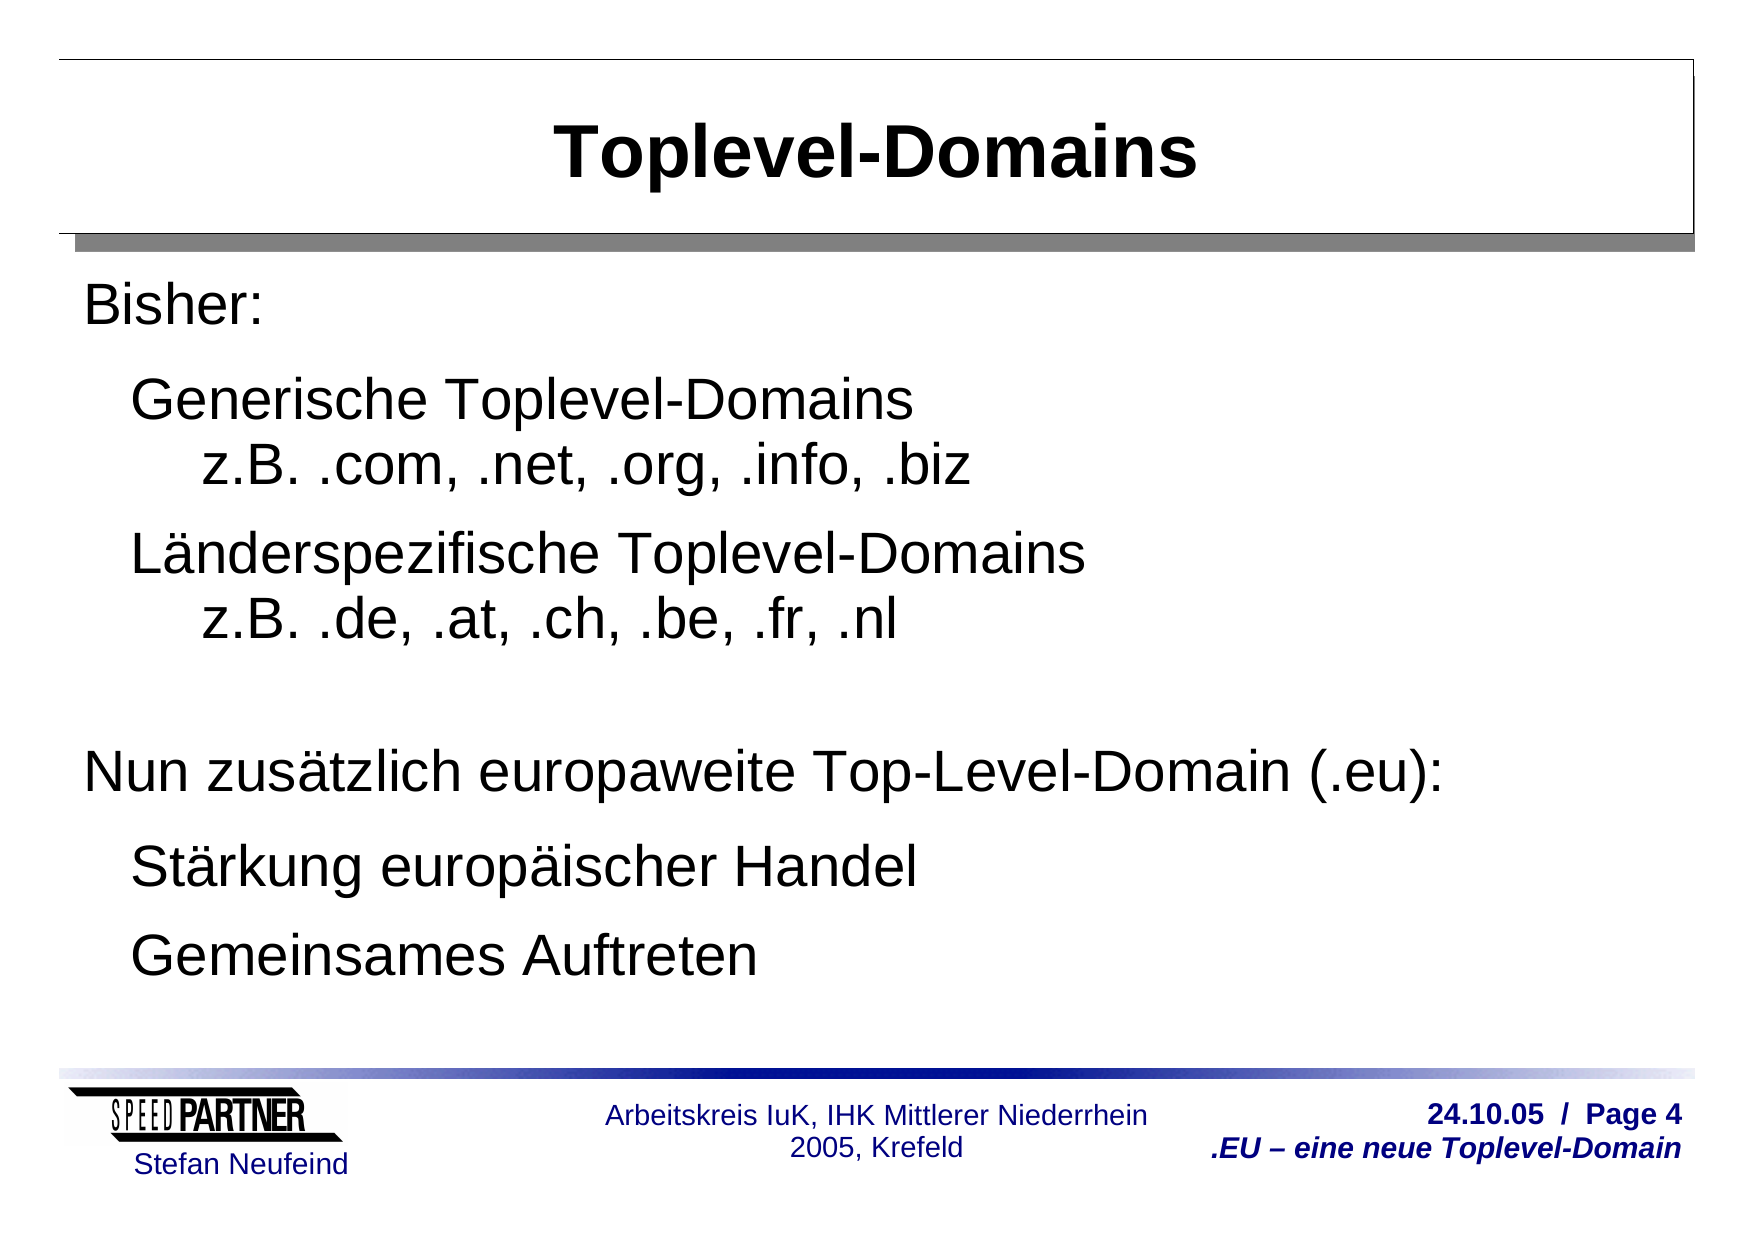

# Toplevel-Domains
Bisher:
Generische Toplevel-Domains
z.B. .com, .net, .org, .info, .biz
Länderspezifische Toplevel-Domains
z.B. .de, .at, .ch, .be, .fr, .nl
Nun zusätzlich europaweite Top-Level-Domain (.eu):
Stärkung europäischer Handel
Gemeinsames Auftreten